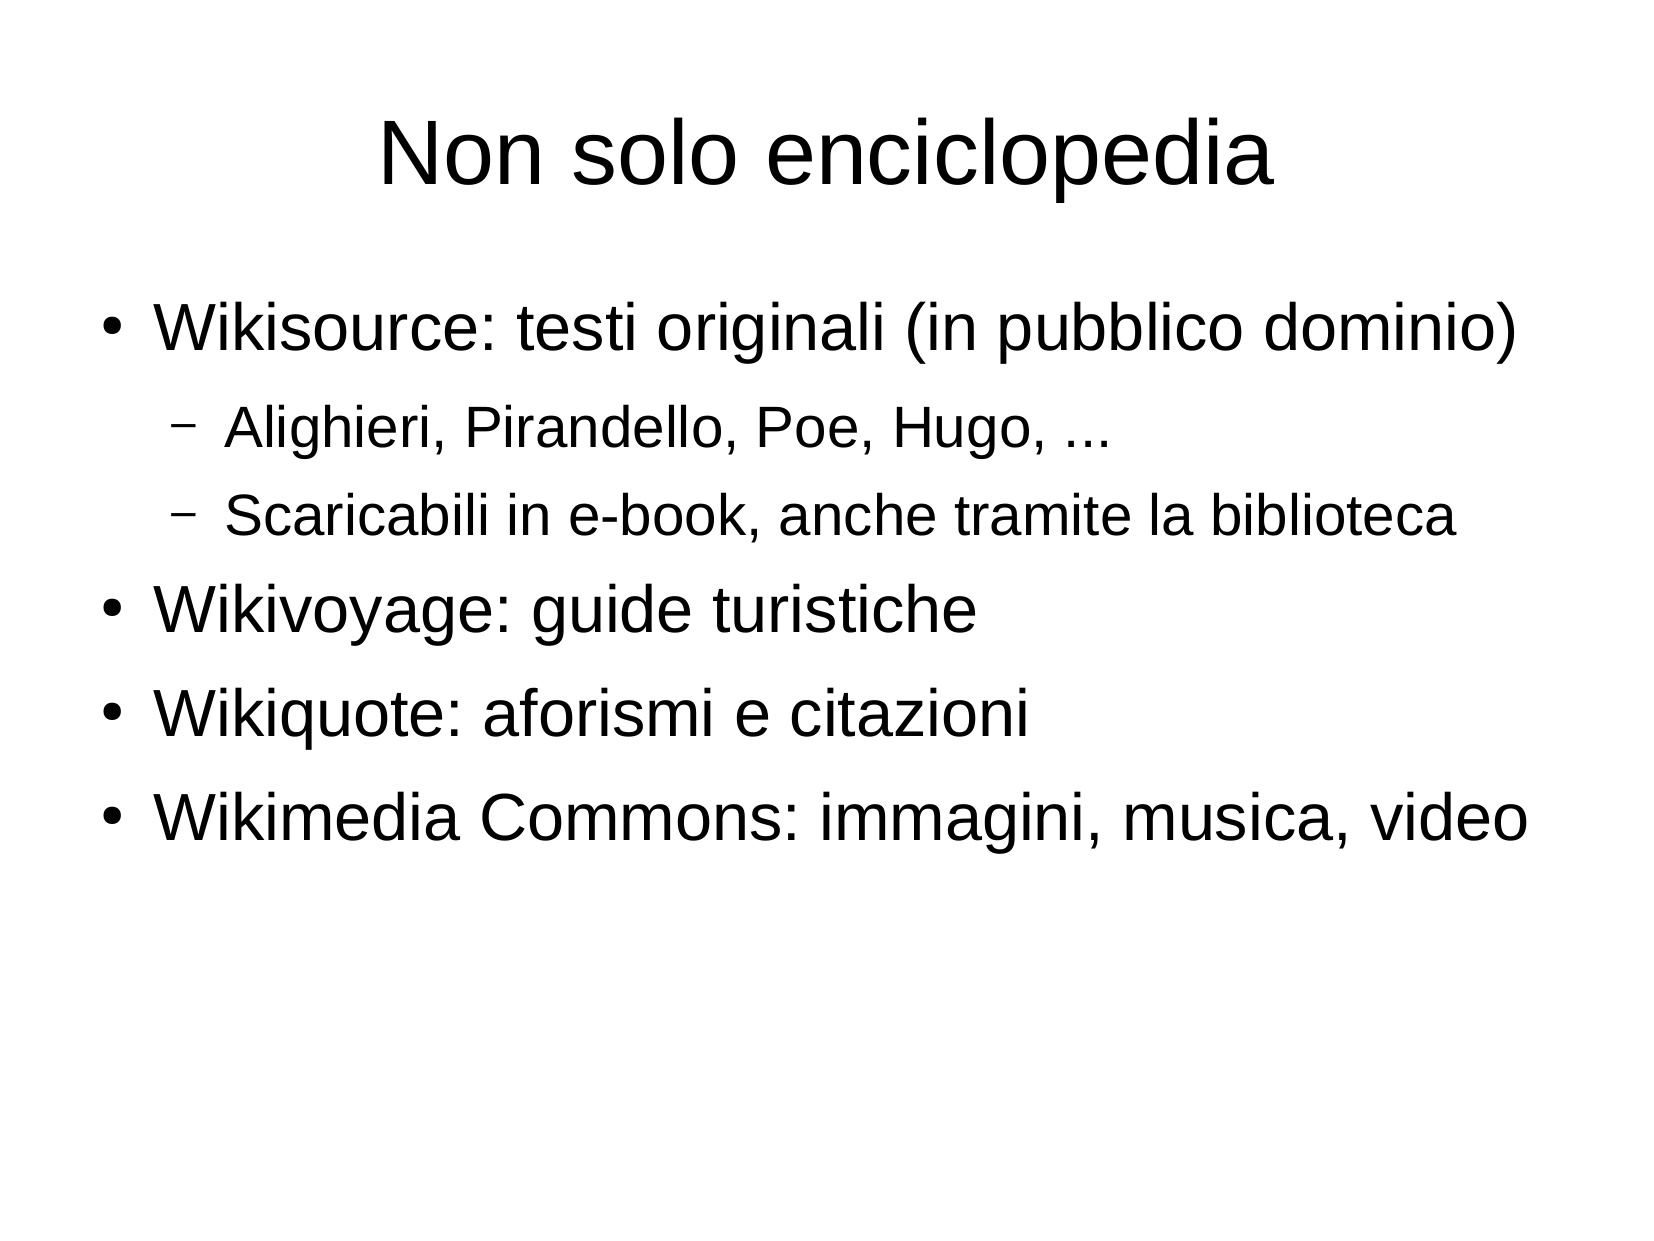

# Non solo enciclopedia
Wikisource: testi originali (in pubblico dominio)
Alighieri, Pirandello, Poe, Hugo, ...
Scaricabili in e-book, anche tramite la biblioteca
Wikivoyage: guide turistiche
Wikiquote: aforismi e citazioni
Wikimedia Commons: immagini, musica, video